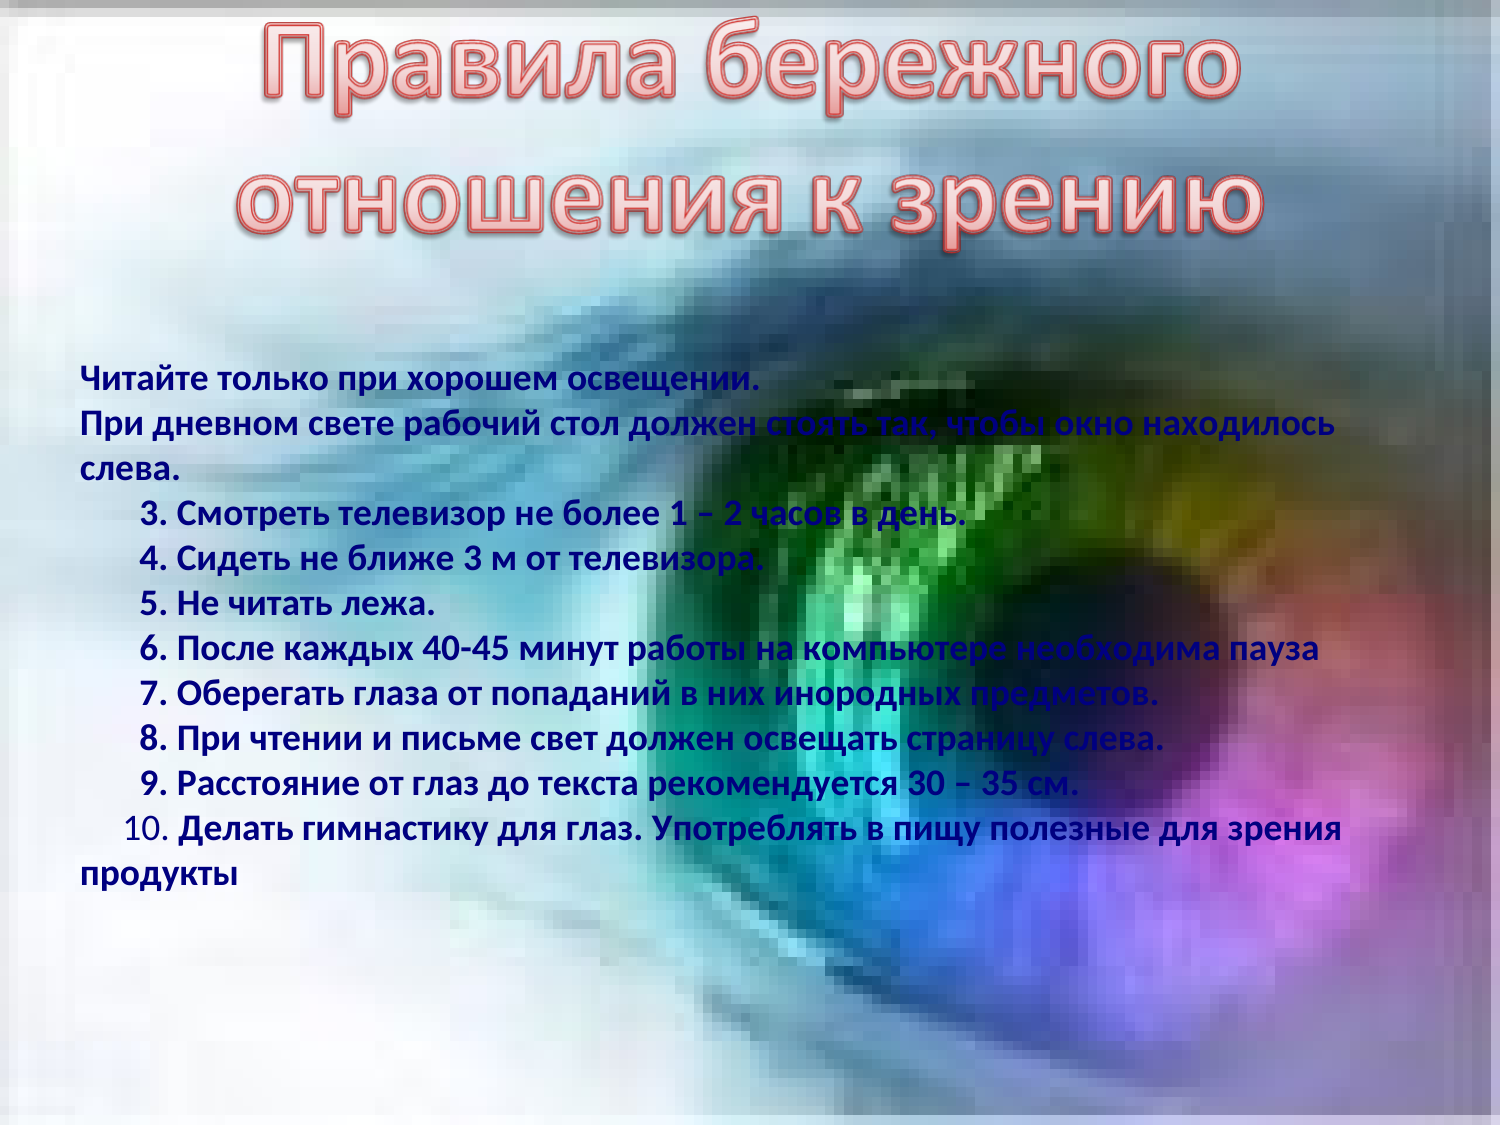

Читайте только при хорошем освещении.
При дневном свете рабочий стол должен стоять так, чтобы окно находилось слева.
 3. Смотреть телевизор не более 1 – 2 часов в день.
 4. Сидеть не ближе 3 м от телевизора.
 5. Не читать лежа.
 6. После каждых 40-45 минут работы на компьютере необходима пауза
 7. Оберегать глаза от попаданий в них инородных предметов.
 8. При чтении и письме свет должен освещать страницу слева.
 9. Расстояние от глаз до текста рекомендуется 30 – 35 см.
 10. Делать гимнастику для глаз. Употреблять в пищу полезные для зрения продукты